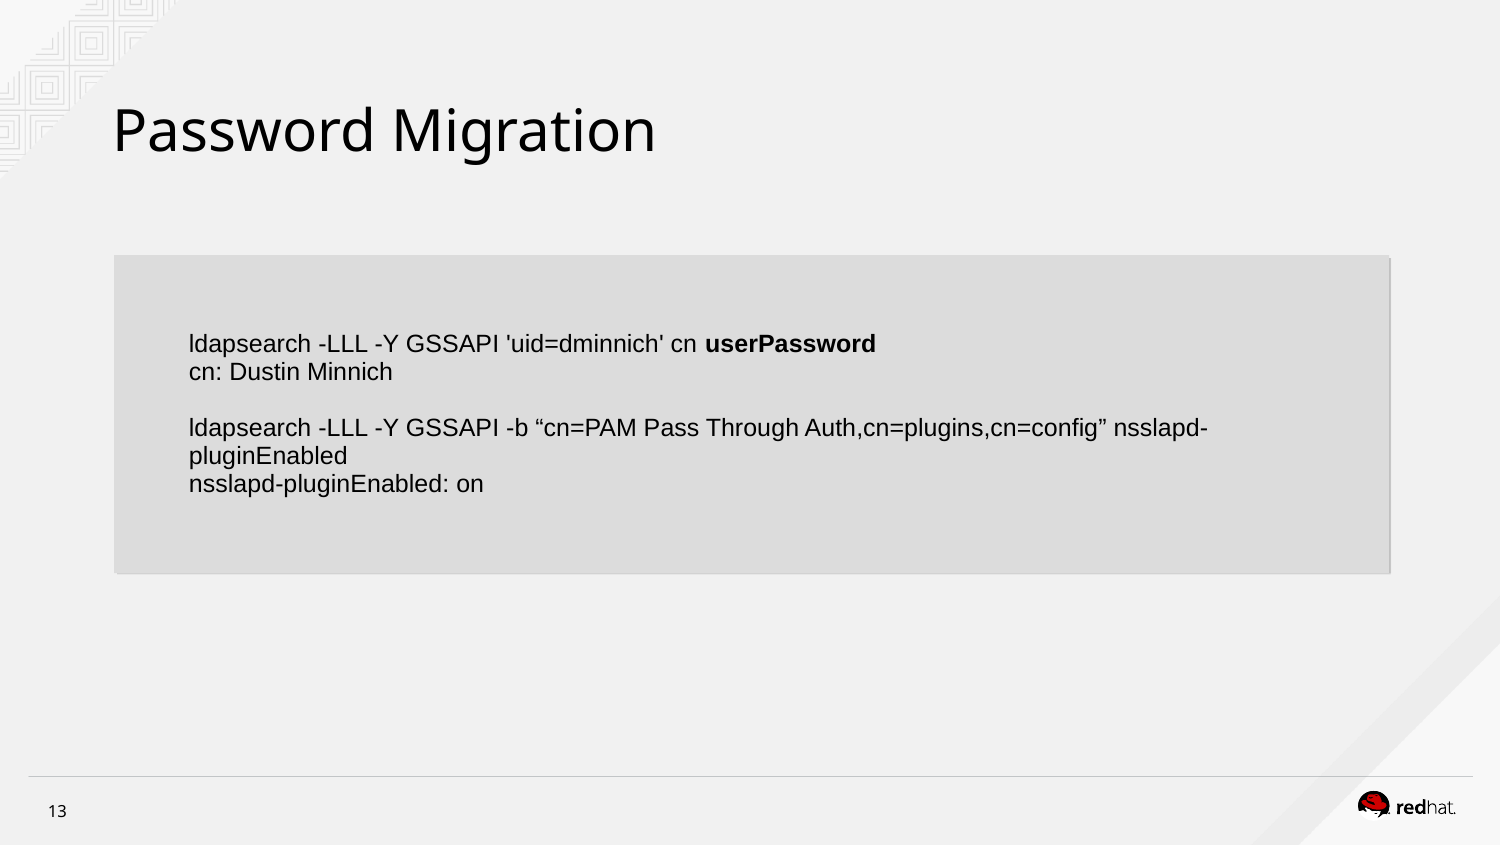

# Password Migration
ldapsearch -LLL -Y GSSAPI 'uid=dminnich' cn userPassword
cn: Dustin Minnich
ldapsearch -LLL -Y GSSAPI -b “cn=PAM Pass Through Auth,cn=plugins,cn=config” nsslapd-pluginEnabled
nsslapd-pluginEnabled: on
13